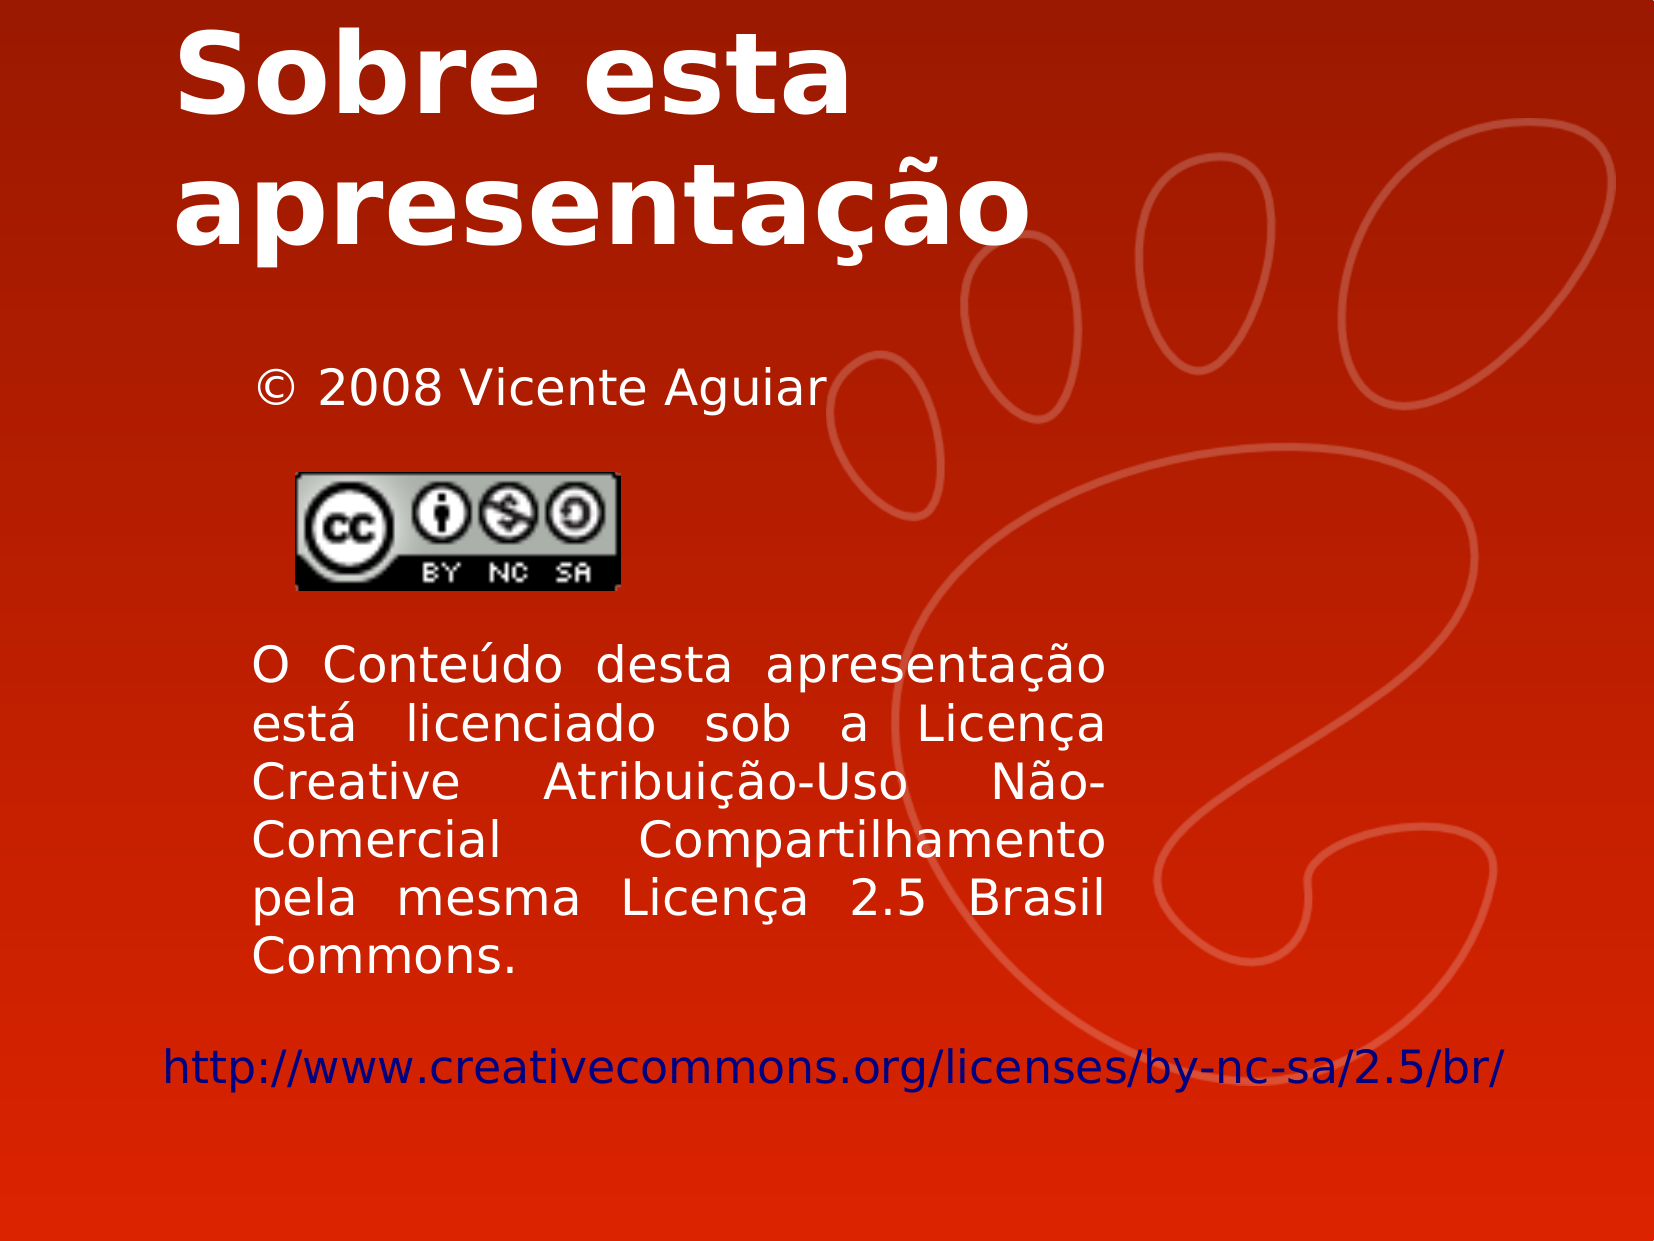

# Sobre esta apresentação
© 2008 Vicente Aguiar
O Conteúdo desta apresentação está licenciado sob a Licença Creative Atribuição-Uso Não-Comercial Compartilhamento pela mesma Licença 2.5 Brasil Commons.
http://www.creativecommons.org/licenses/by-nc-sa/2.5/br/